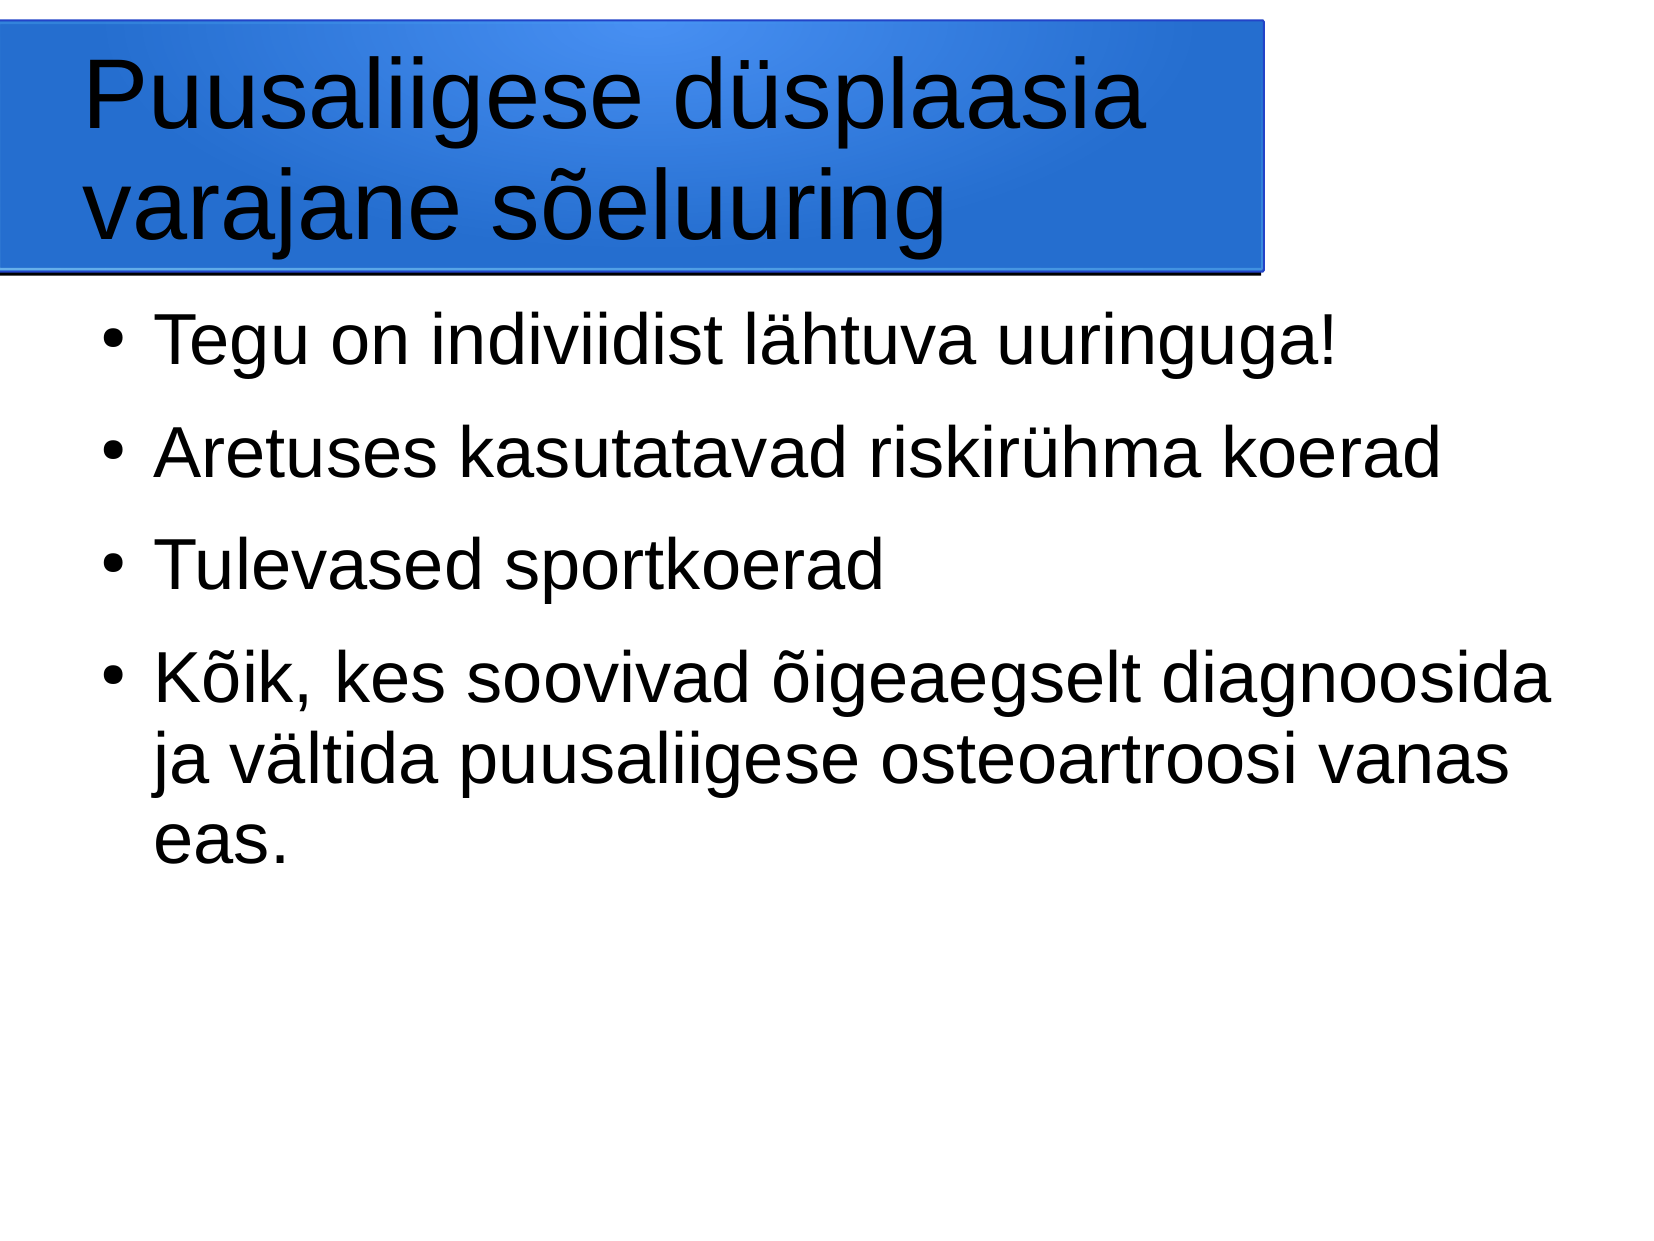

# Puusaliigese düsplaasia varajane sõeluuring
Tegu on indiviidist lähtuva uuringuga!
Aretuses kasutatavad riskirühma koerad
Tulevased sportkoerad
Kõik, kes soovivad õigeaegselt diagnoosida ja vältida puusaliigese osteoartroosi vanas eas.